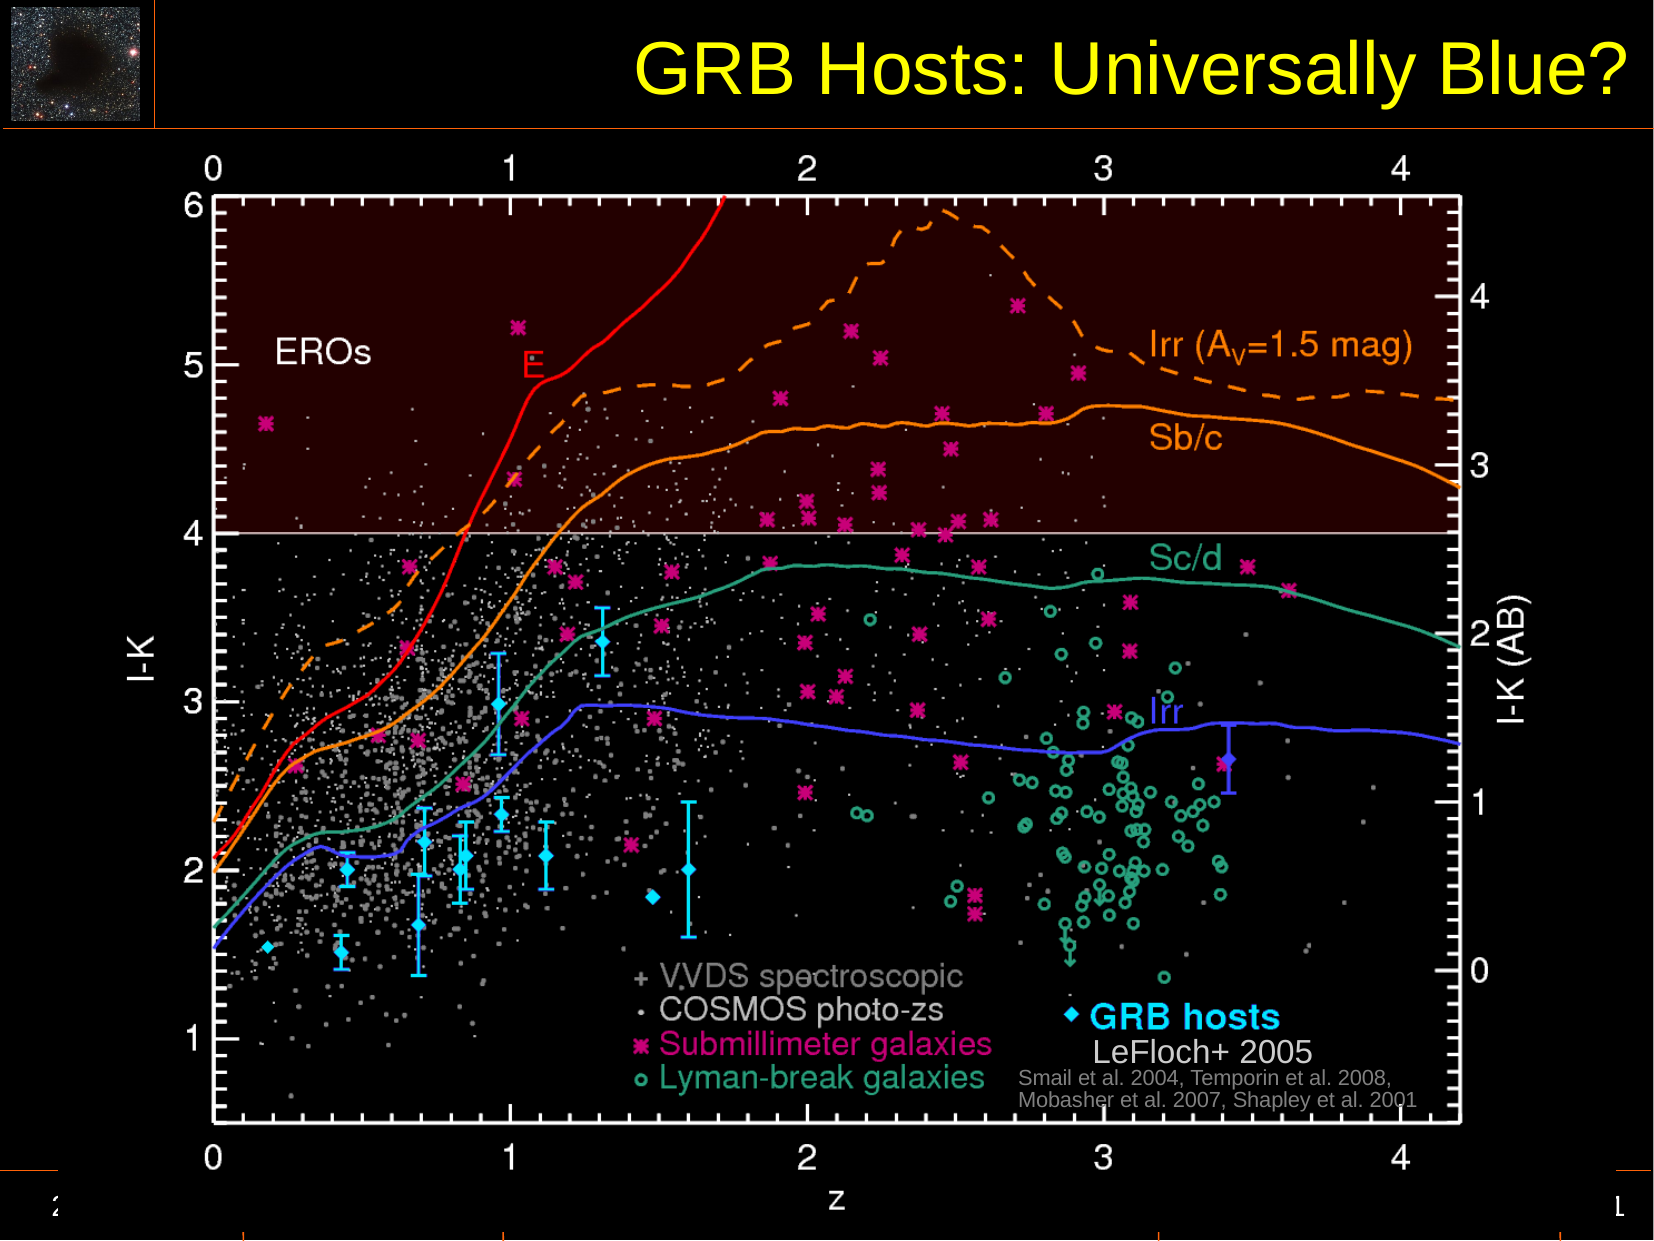

# GRB Hosts: Universally Blue?
LeFloch+ 2005
Smail et al. 2004, Temporin et al. 2008, Mobasher et al. 2007, Shapley et al. 2001
2012-03-05
11